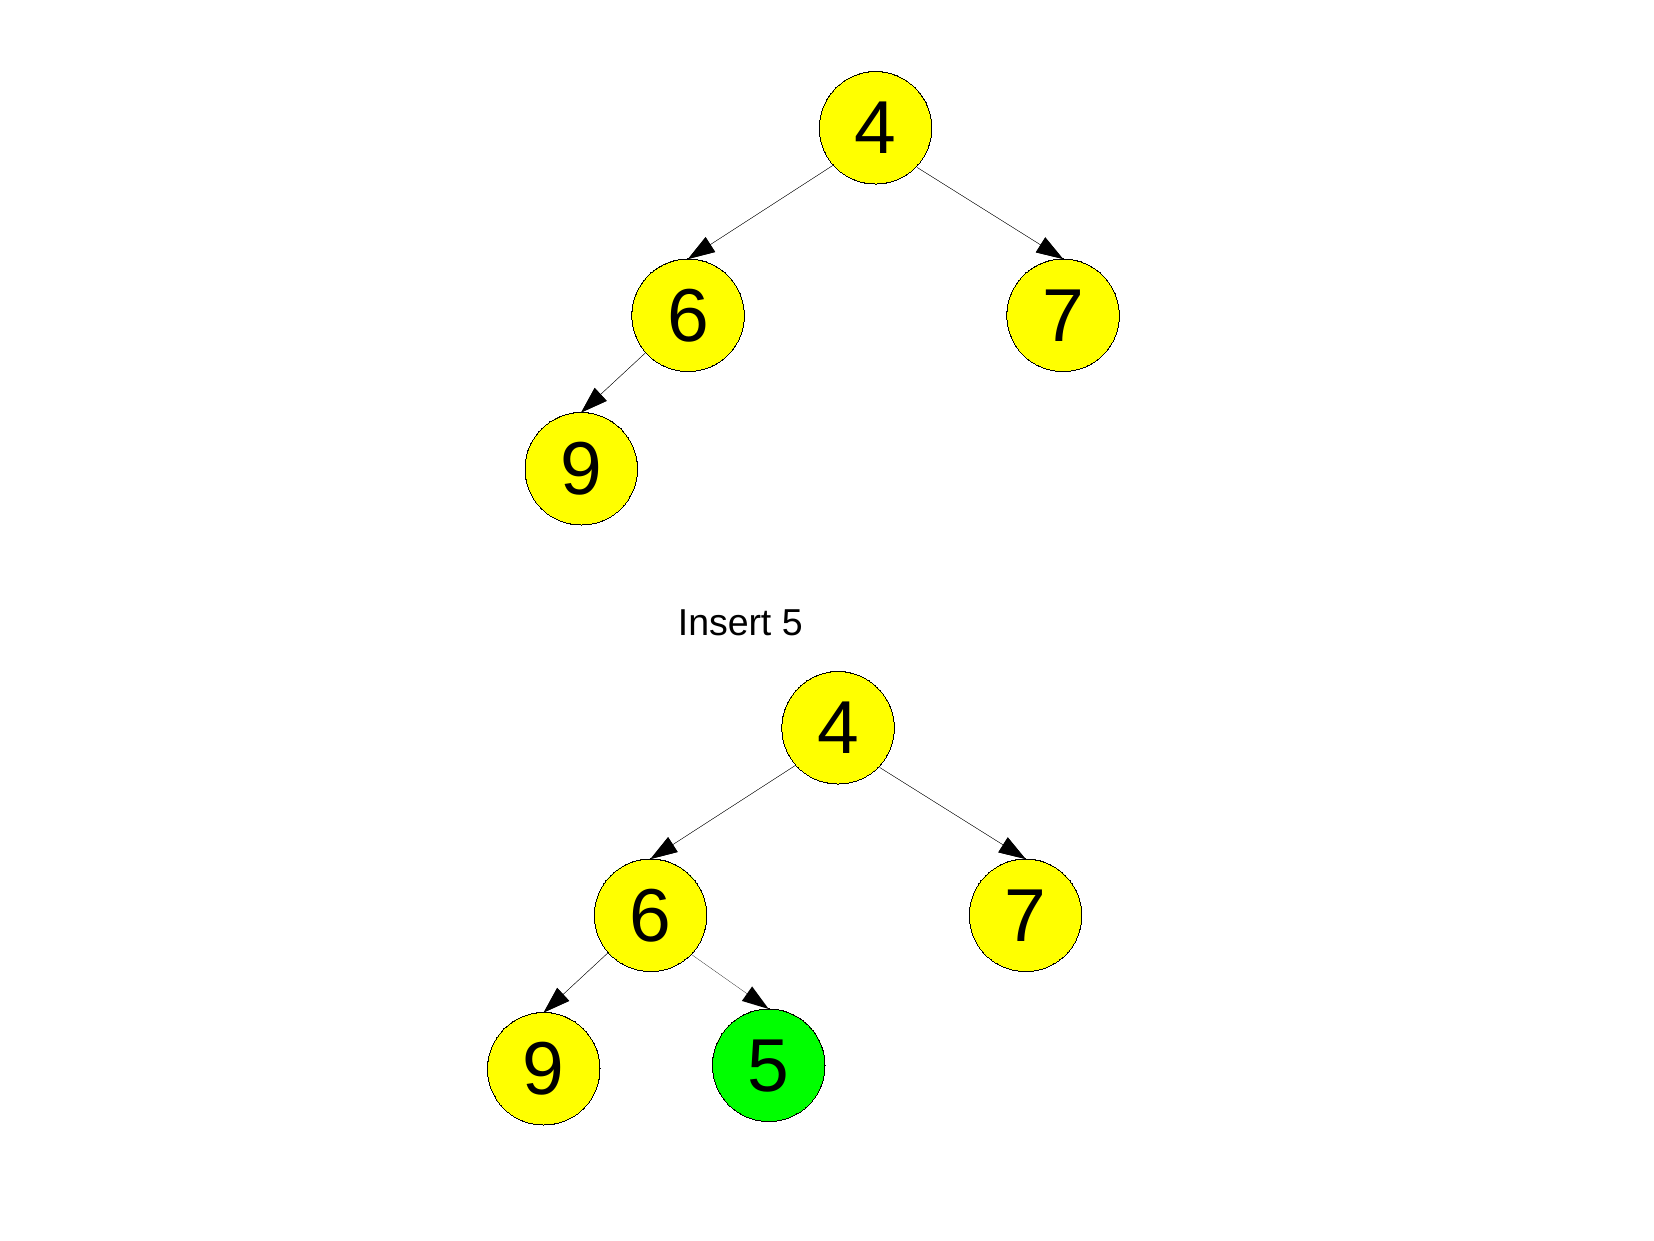

5
4
4
7
6
7
9
9
Insert 5
5
4
4
7
6
7
5
5
9
9